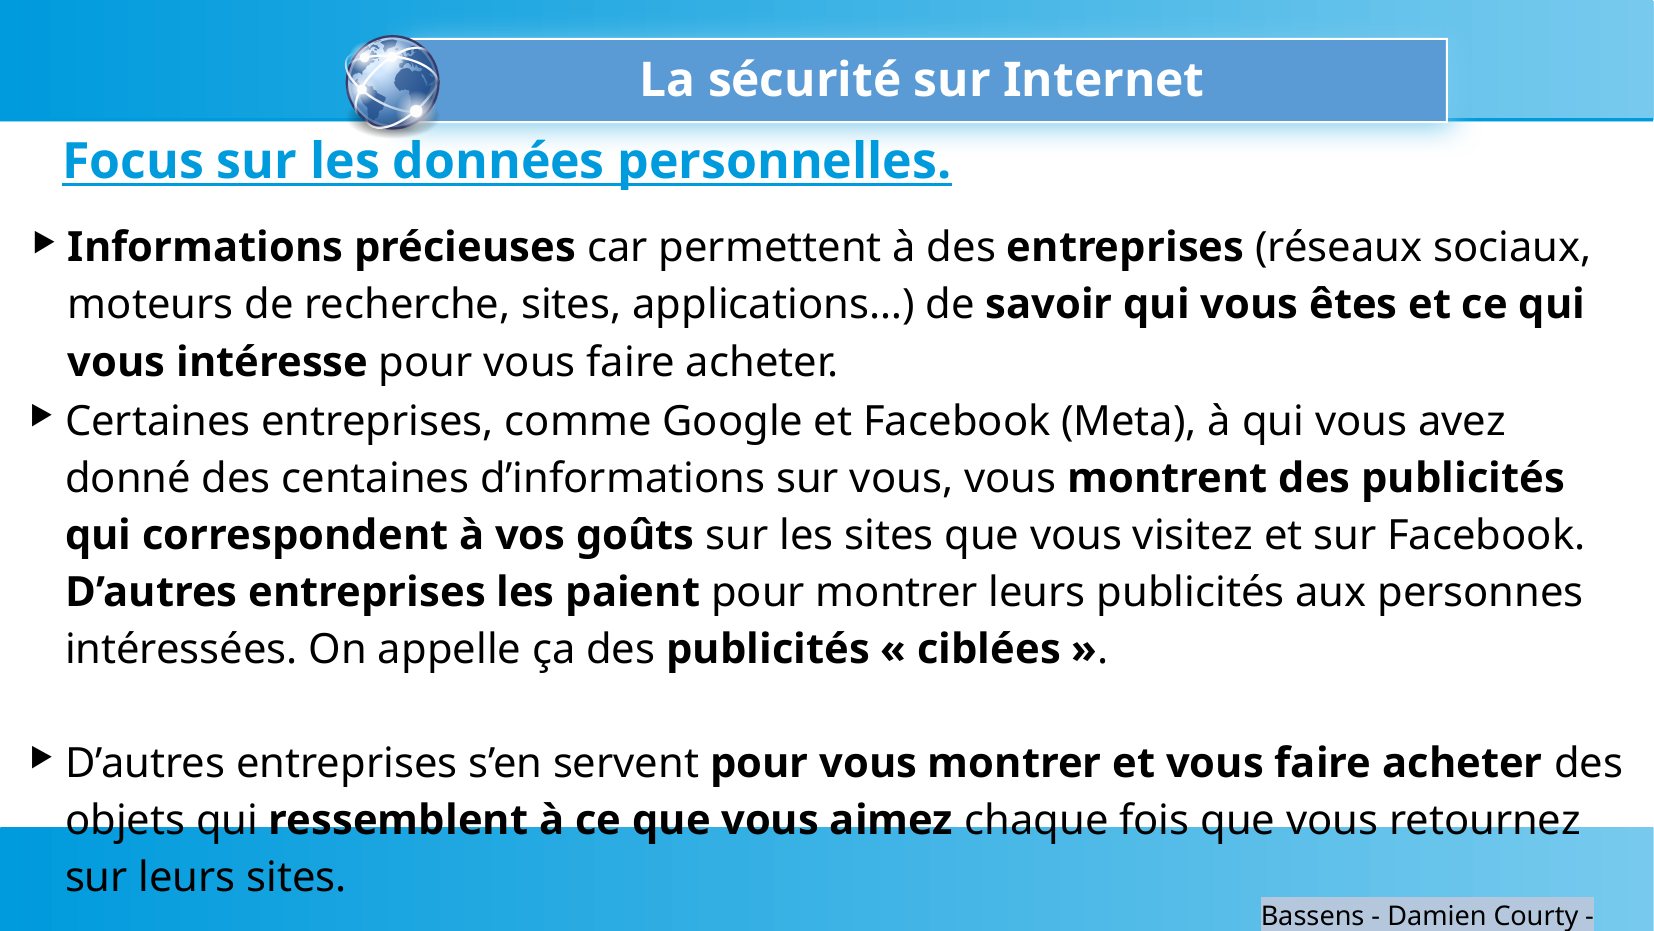

La sécurité sur Internet
Focus sur les données personnelles.
Informations précieuses car permettent à des entreprises (réseaux sociaux, moteurs de recherche, sites, applications…) de savoir qui vous êtes et ce qui vous intéresse pour vous faire acheter.
Certaines entreprises, comme Google et Facebook (Meta), à qui vous avez donné des centaines d’informations sur vous, vous montrent des publicités qui correspondent à vos goûts sur les sites que vous visitez et sur Facebook. D’autres entreprises les paient pour montrer leurs publicités aux personnes intéressées. On appelle ça des publicités « ciblées ».
D’autres entreprises s’en servent pour vous montrer et vous faire acheter des objets qui ressemblent à ce que vous aimez chaque fois que vous retournez sur leurs sites.
Bassens - Damien Courty - 2024